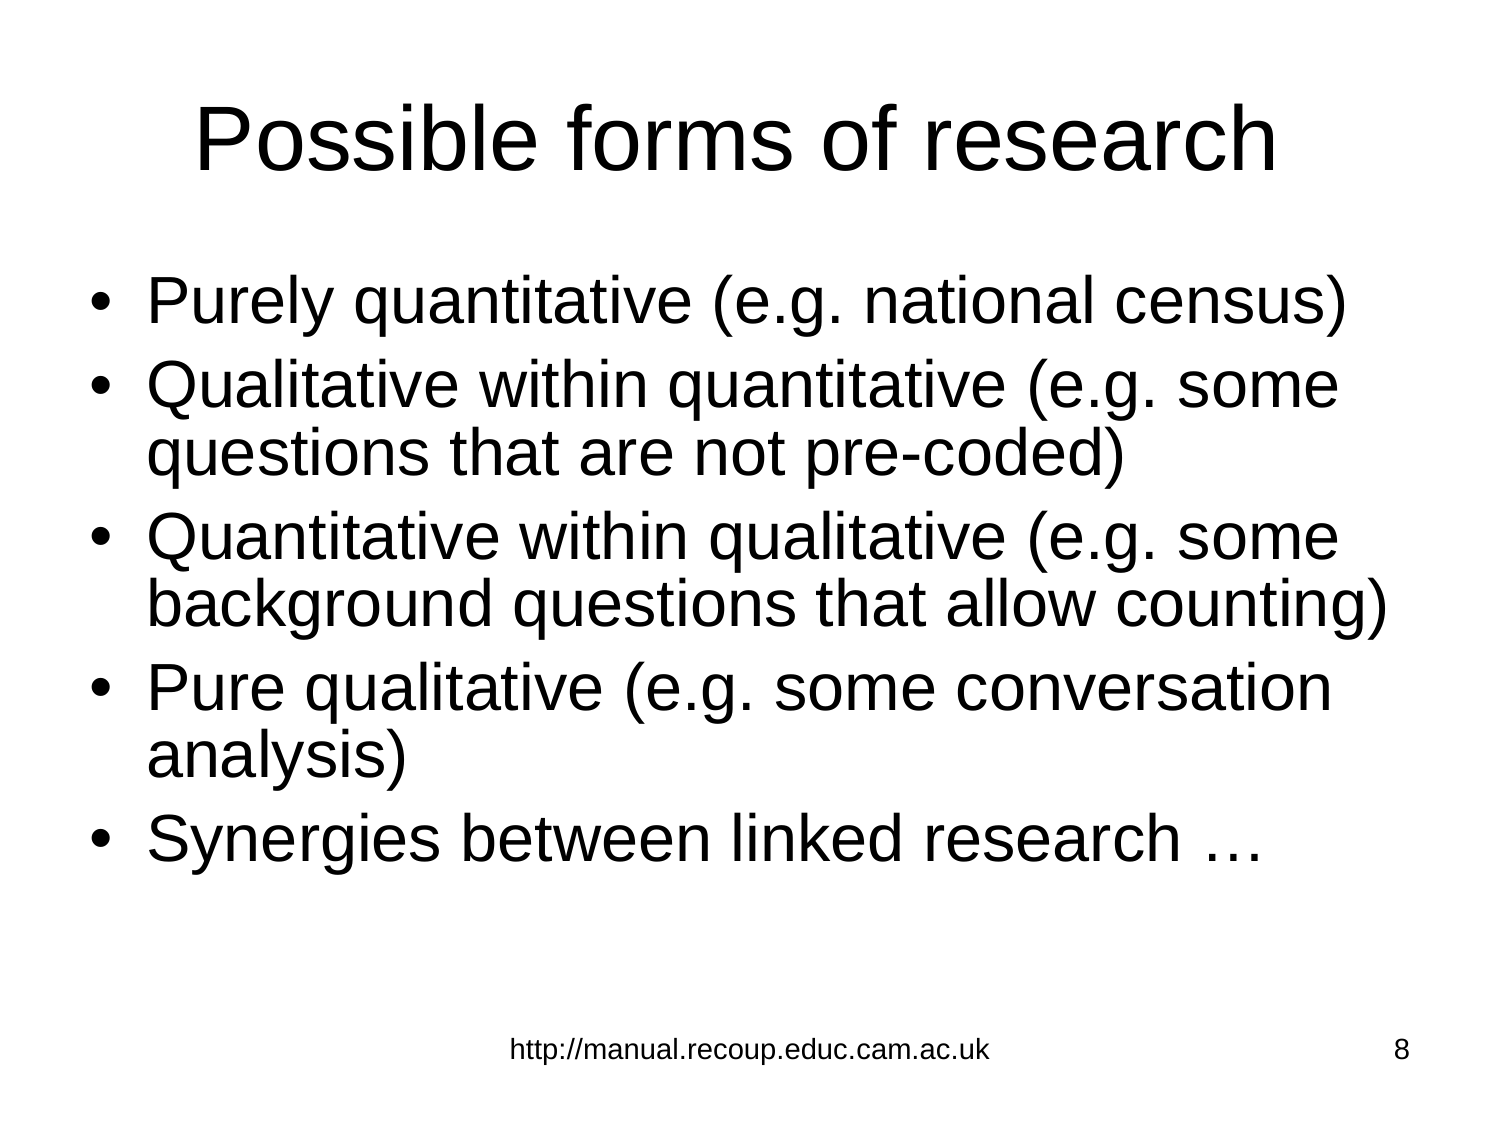

# Possible forms of research
Purely quantitative (e.g. national census)
Qualitative within quantitative (e.g. some questions that are not pre-coded)
Quantitative within qualitative (e.g. some background questions that allow counting)
Pure qualitative (e.g. some conversation analysis)
Synergies between linked research …
http://manual.recoup.educ.cam.ac.uk
8